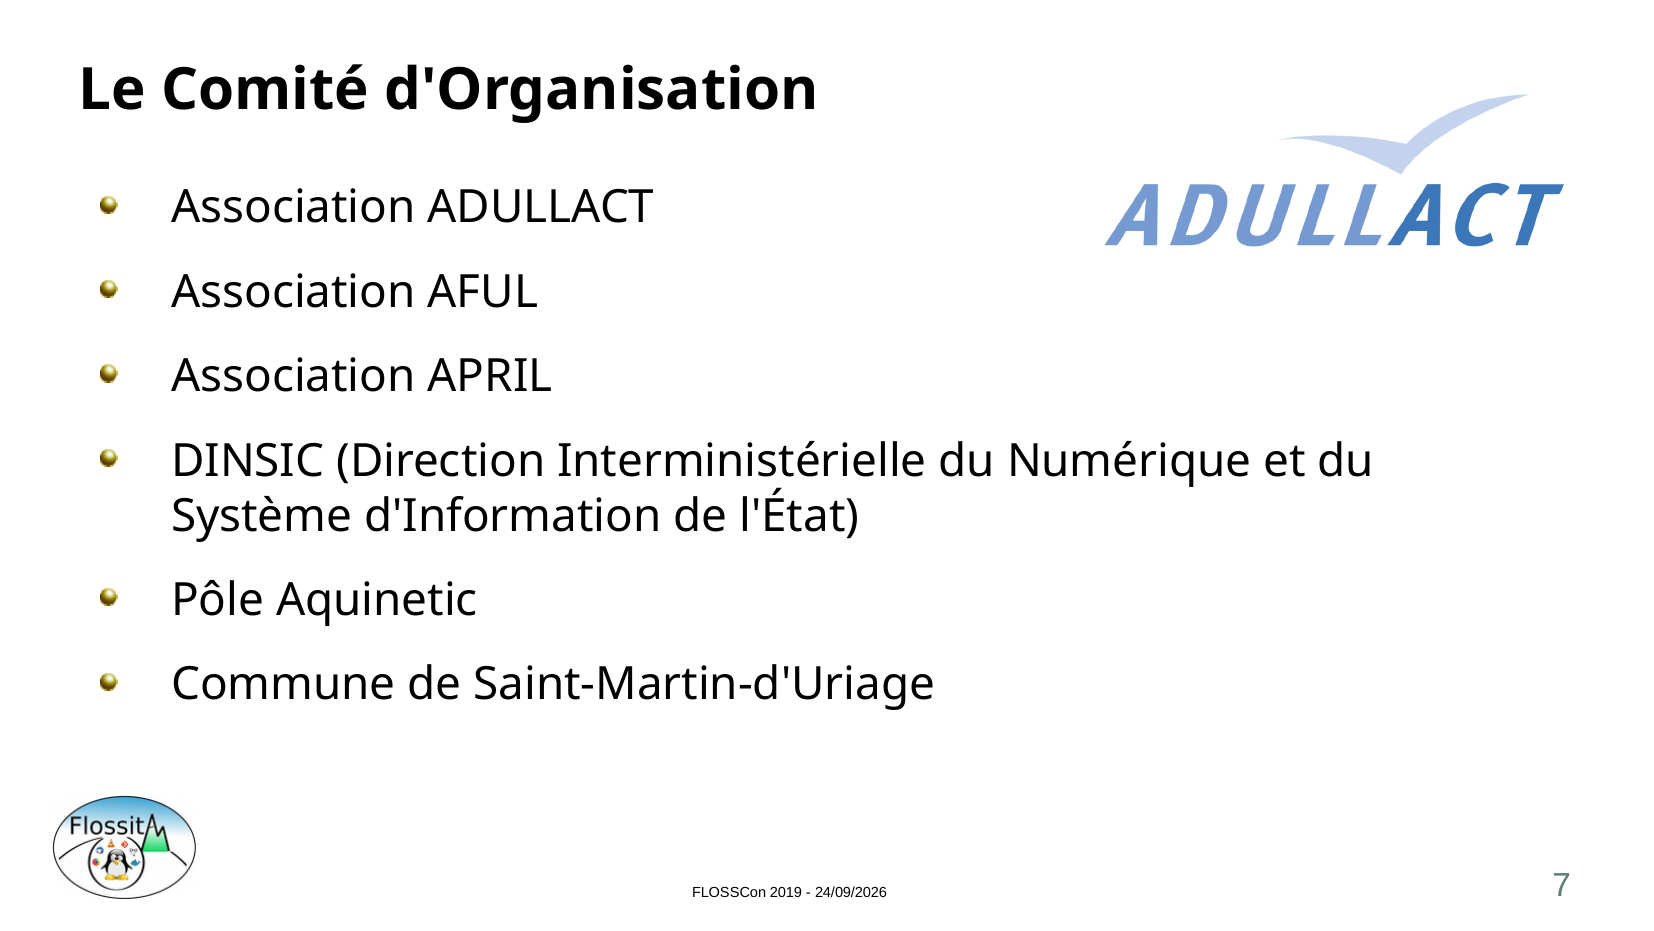

Le Comité d'Organisation
# Association ADULLACT
Association AFUL
Association APRIL
DINSIC (Direction Interministérielle du Numérique et du Système d'Information de l'État)
Pôle Aquinetic
Commune de Saint-Martin-d'Uriage
7